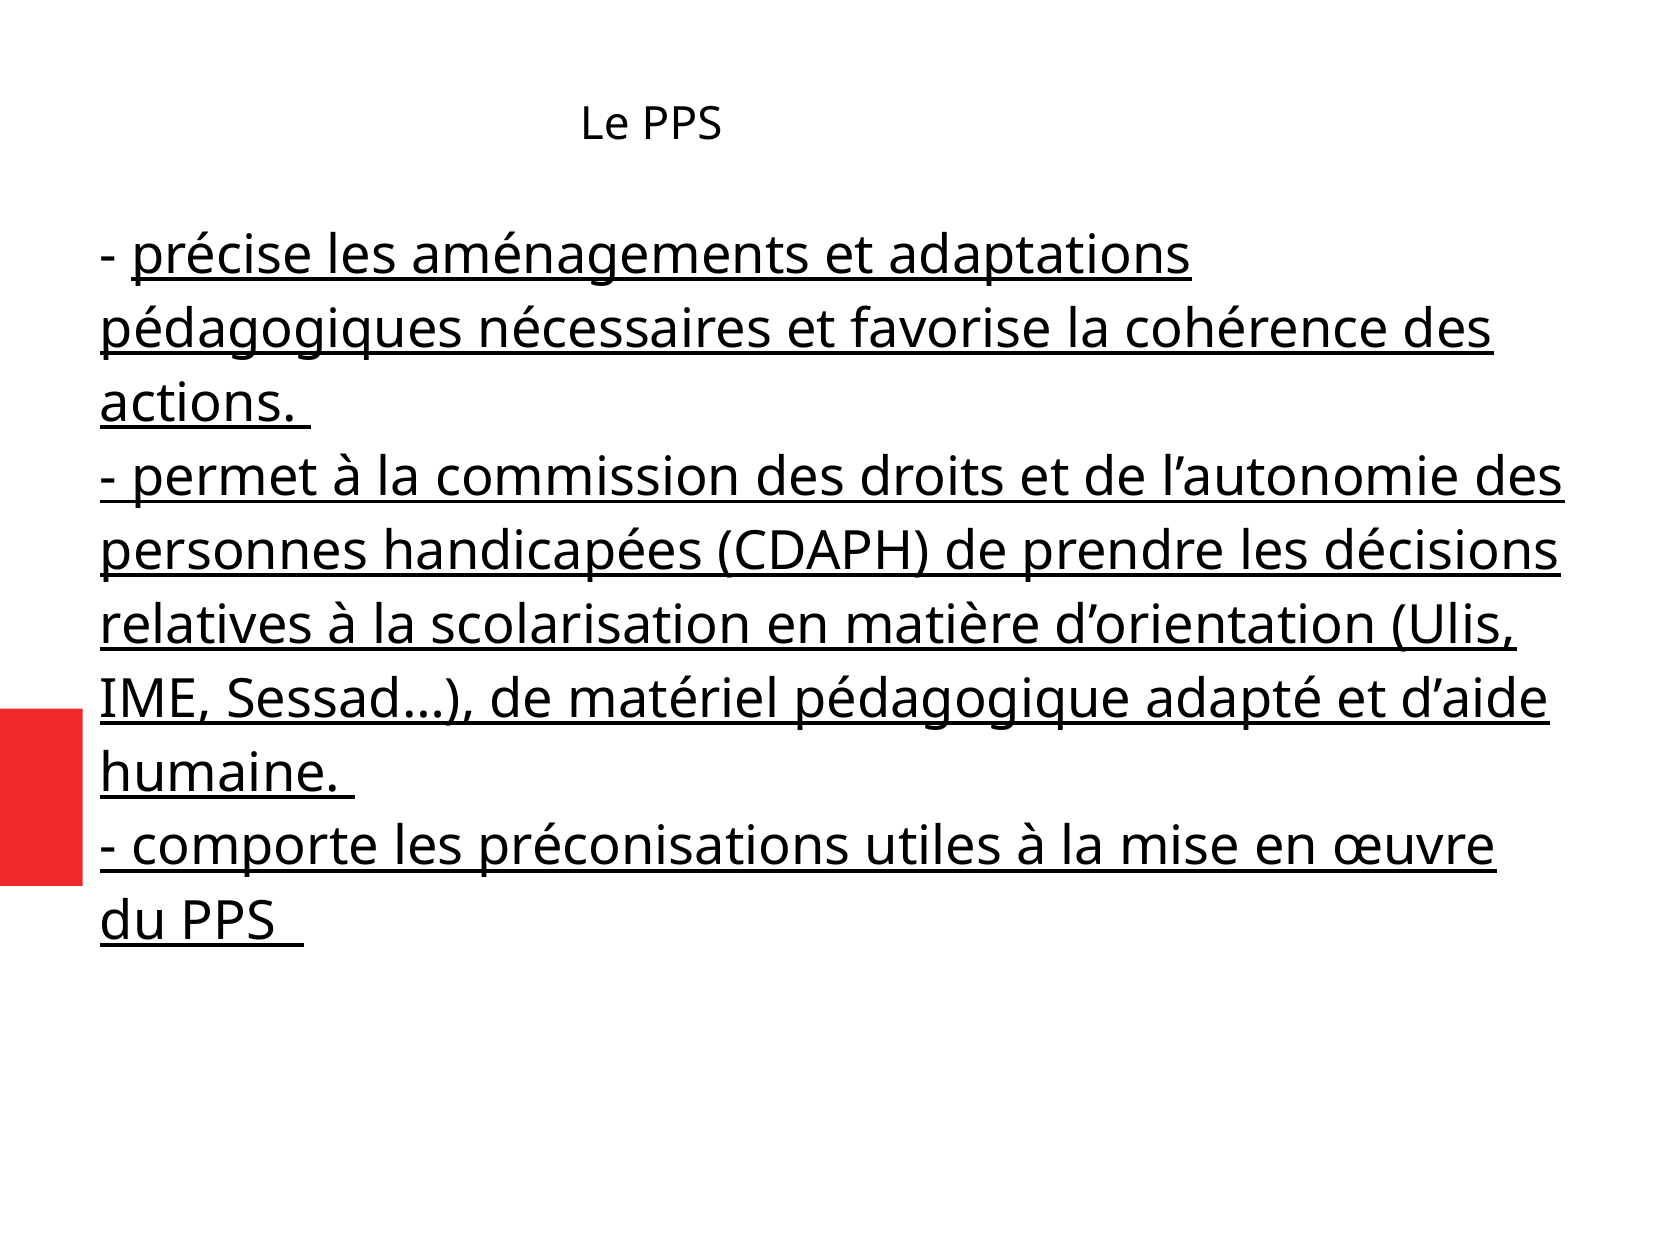

Le PPS
- précise les aménagements et adaptations pédagogiques nécessaires et favorise la cohérence des actions.
- permet à la commission des droits et de l’autonomie des personnes handicapées (CDAPH) de prendre les décisions relatives à la scolarisation en matière d’orientation (Ulis, IME, Sessad…), de matériel pédagogique adapté et d’aide humaine.
- comporte les préconisations utiles à la mise en œuvre du PPS